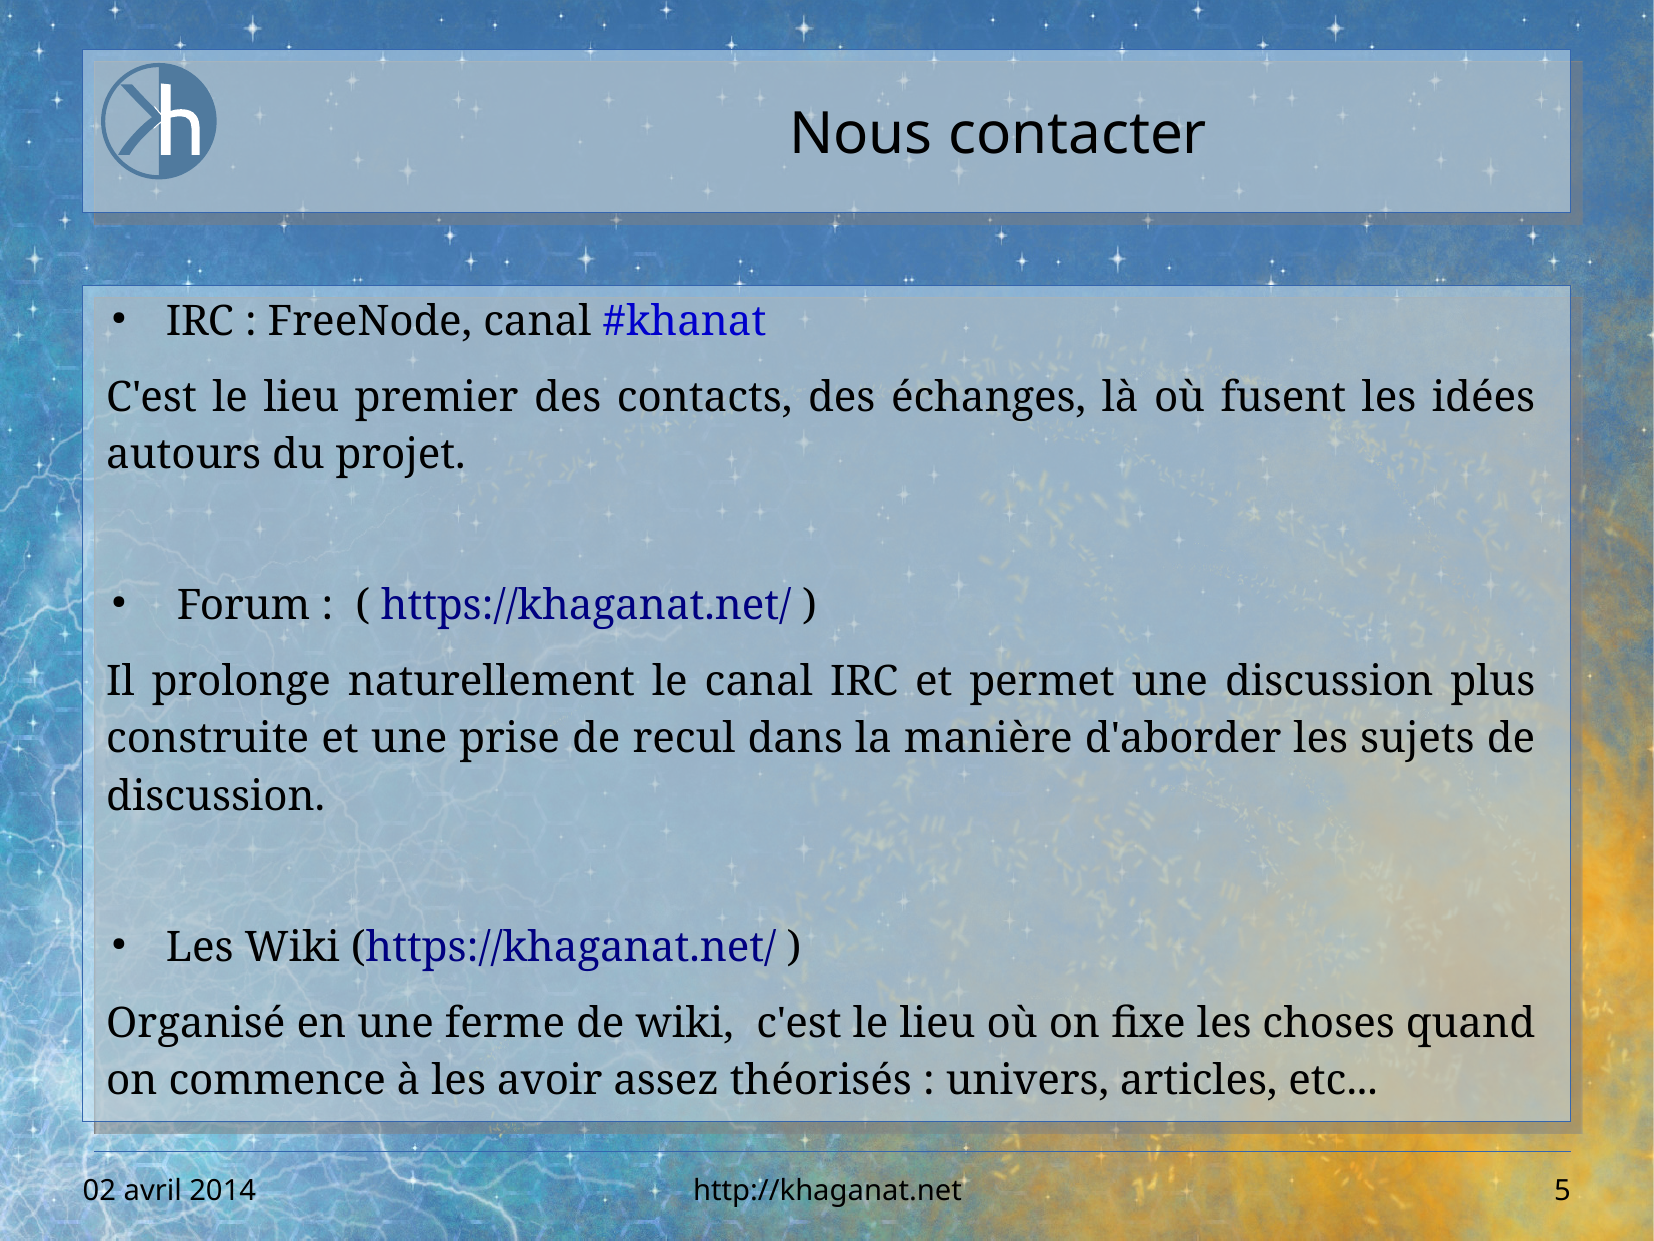

# Nous contacter
IRC : FreeNode, canal #khanat
C'est le lieu premier des contacts, des échanges, là où fusent les idées autours du projet.
 Forum : ( https://khaganat.net/ )
Il prolonge naturellement le canal IRC et permet une discussion plus construite et une prise de recul dans la manière d'aborder les sujets de discussion.
Les Wiki (https://khaganat.net/ )
Organisé en une ferme de wiki, c'est le lieu où on fixe les choses quand on commence à les avoir assez théorisés : univers, articles, etc...
02 avril 2014
http://khaganat.net
5